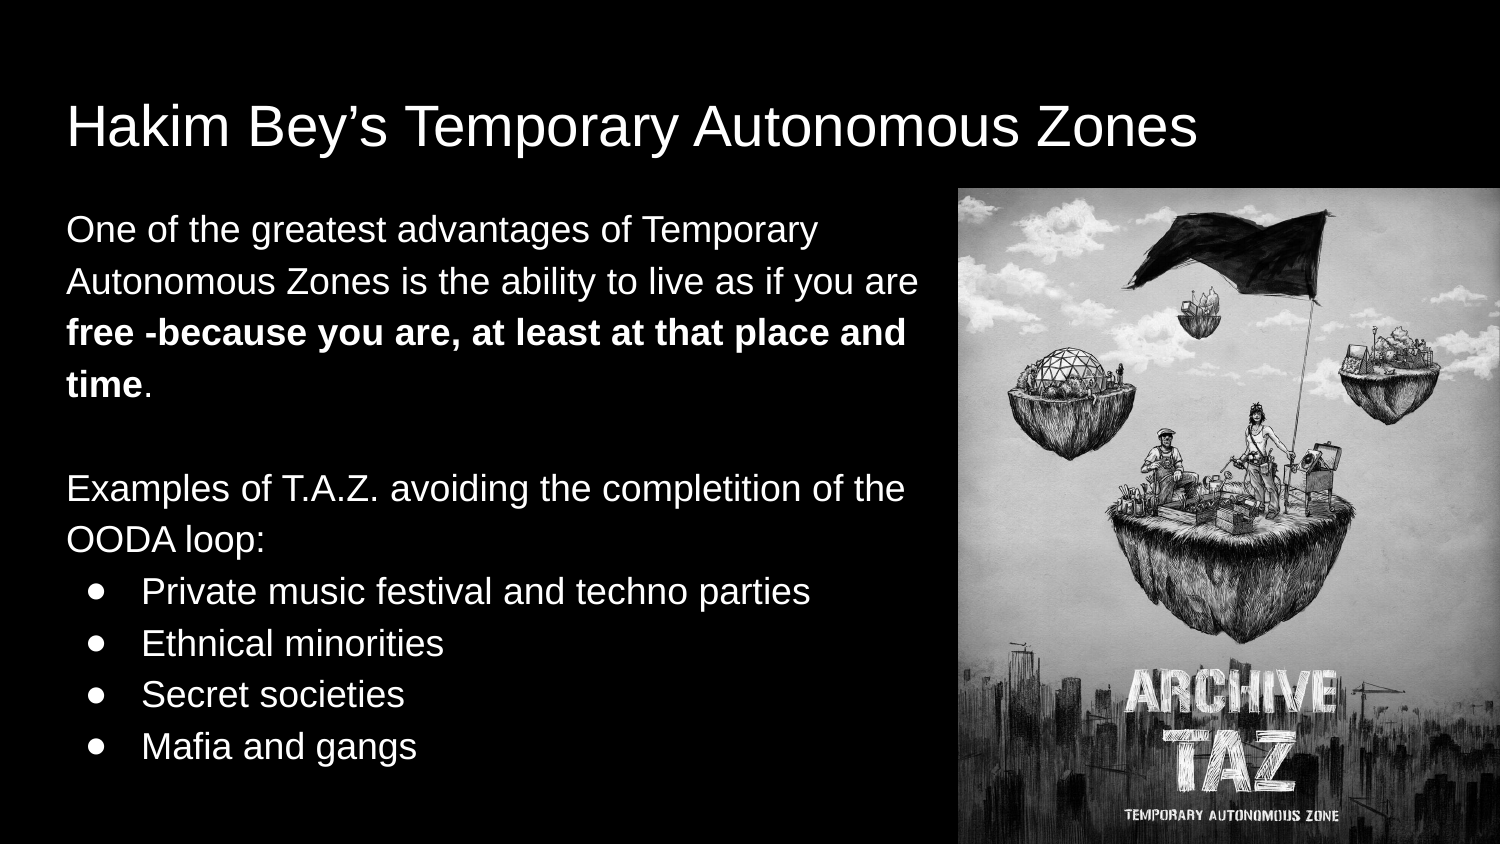

# Hakim Bey’s Temporary Autonomous Zones
One of the greatest advantages of Temporary Autonomous Zones is the ability to live as if you are free -because you are, at least at that place and time.
Examples of T.A.Z. avoiding the completition of the OODA loop:
Private music festival and techno parties
Ethnical minorities
Secret societies
Mafia and gangs